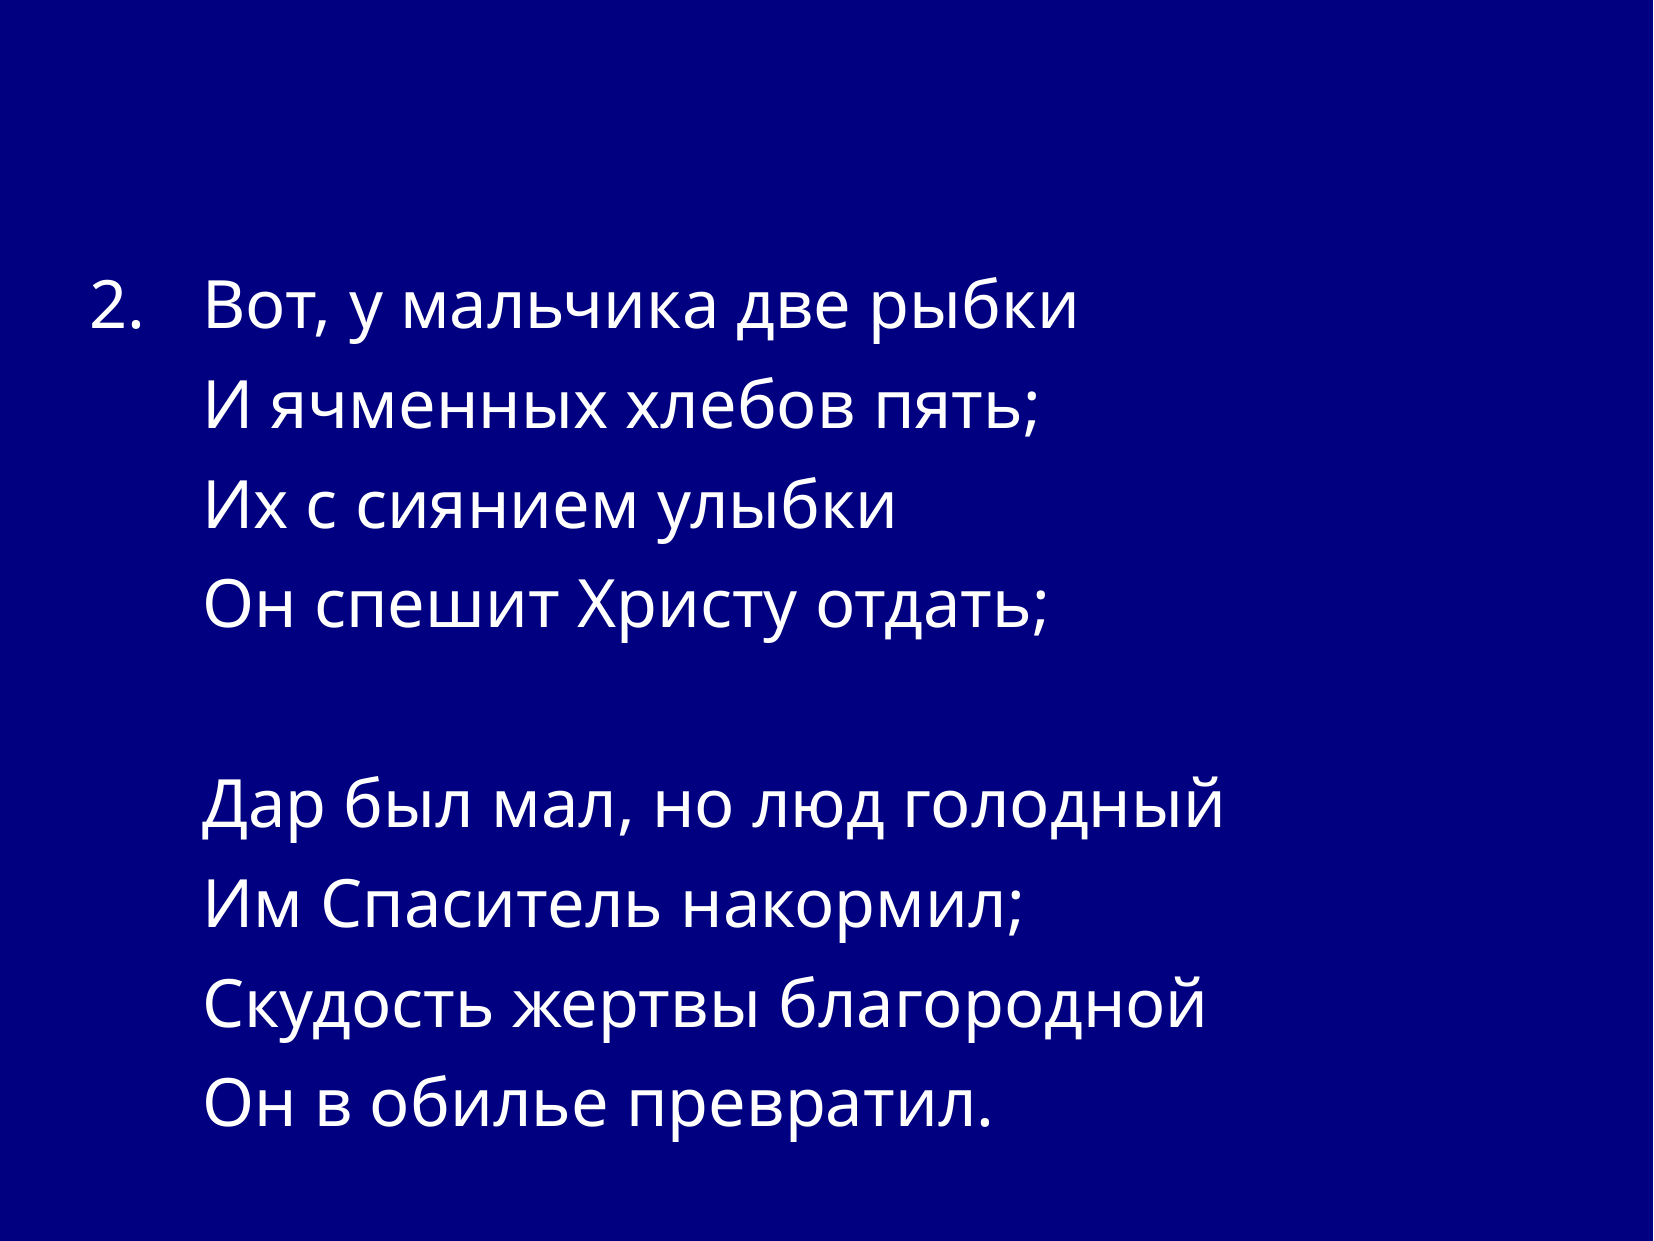

2.	Вот, у мальчика две рыбки
	И ячменных хлебов пять;
	Их с сиянием улыбки
	Он спешит Христу отдать;
	Дар был мал, но люд голодный
	Им Спаситель накормил;
	Скудость жертвы благородной
	Он в обилье превратил.